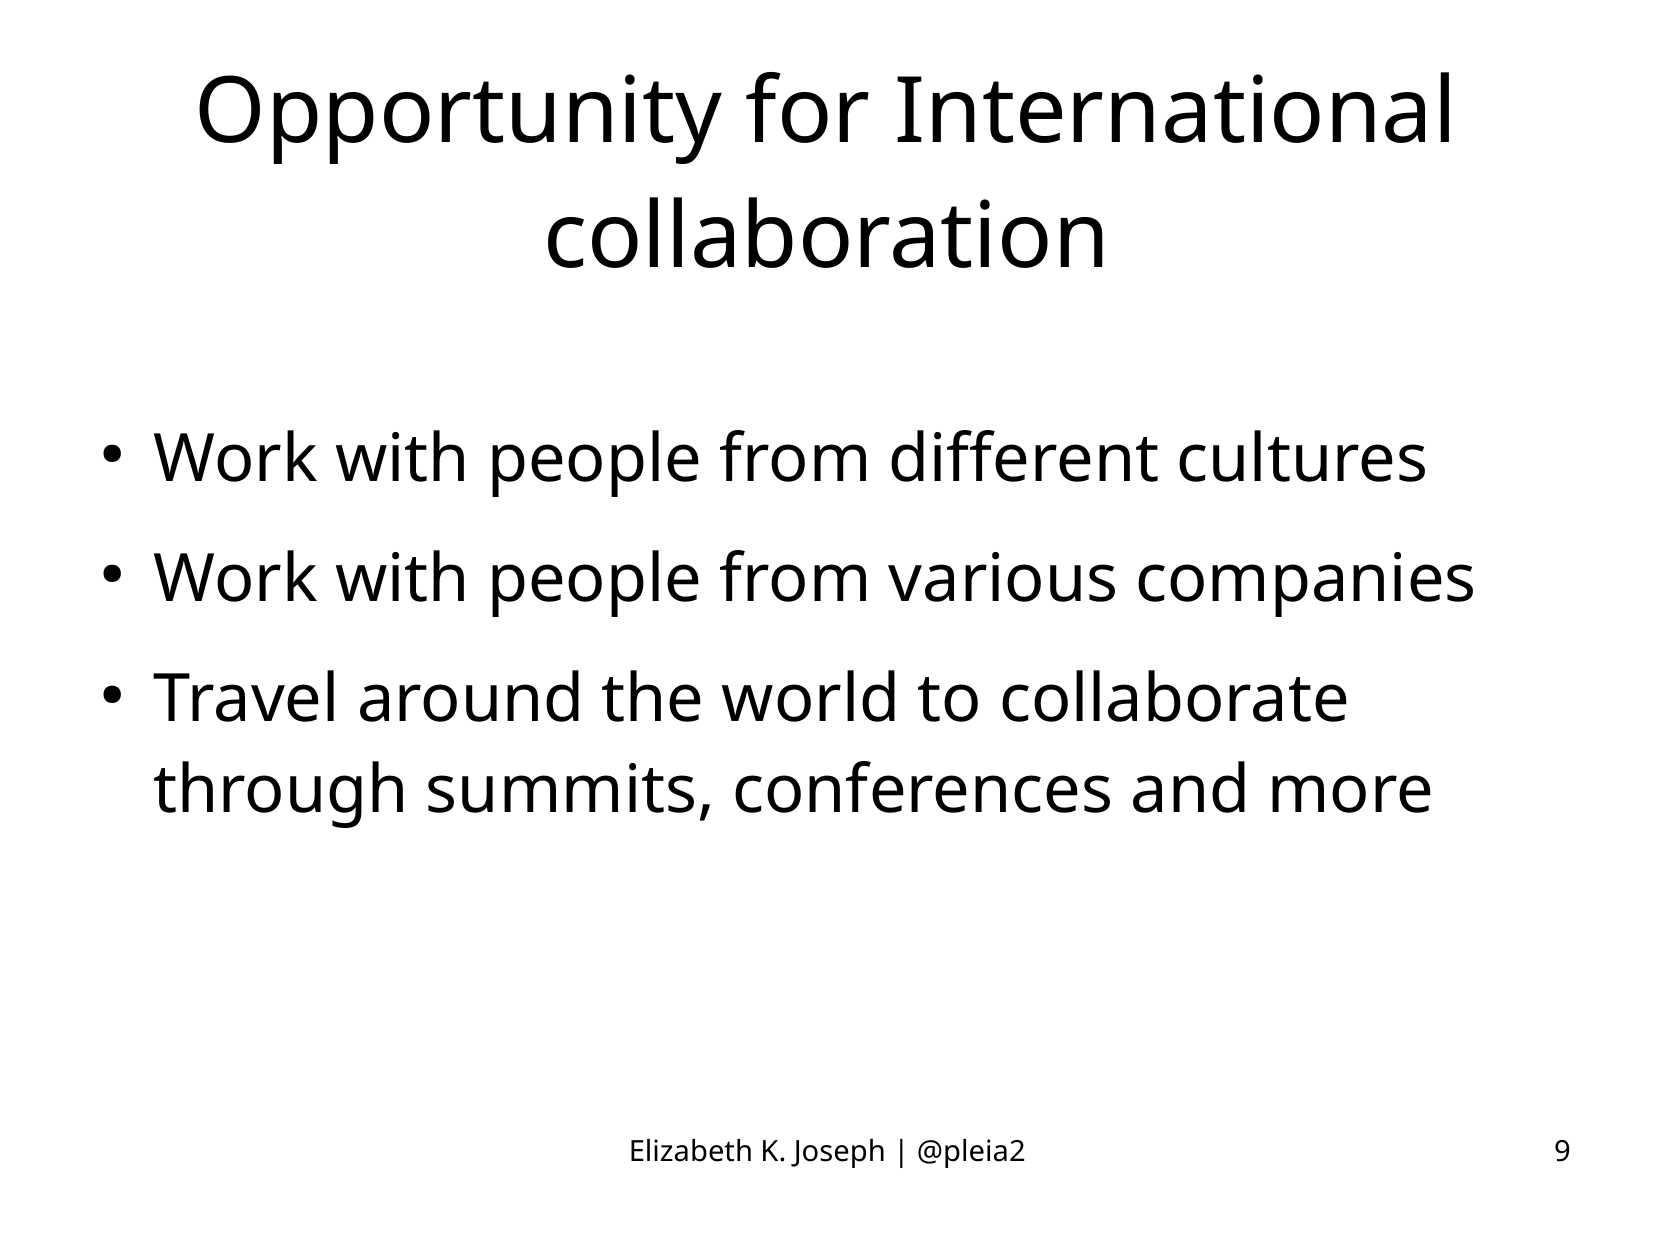

# Opportunity for International collaboration
Work with people from different cultures
Work with people from various companies
Travel around the world to collaborate through summits, conferences and more
Elizabeth K. Joseph | @pleia2
9